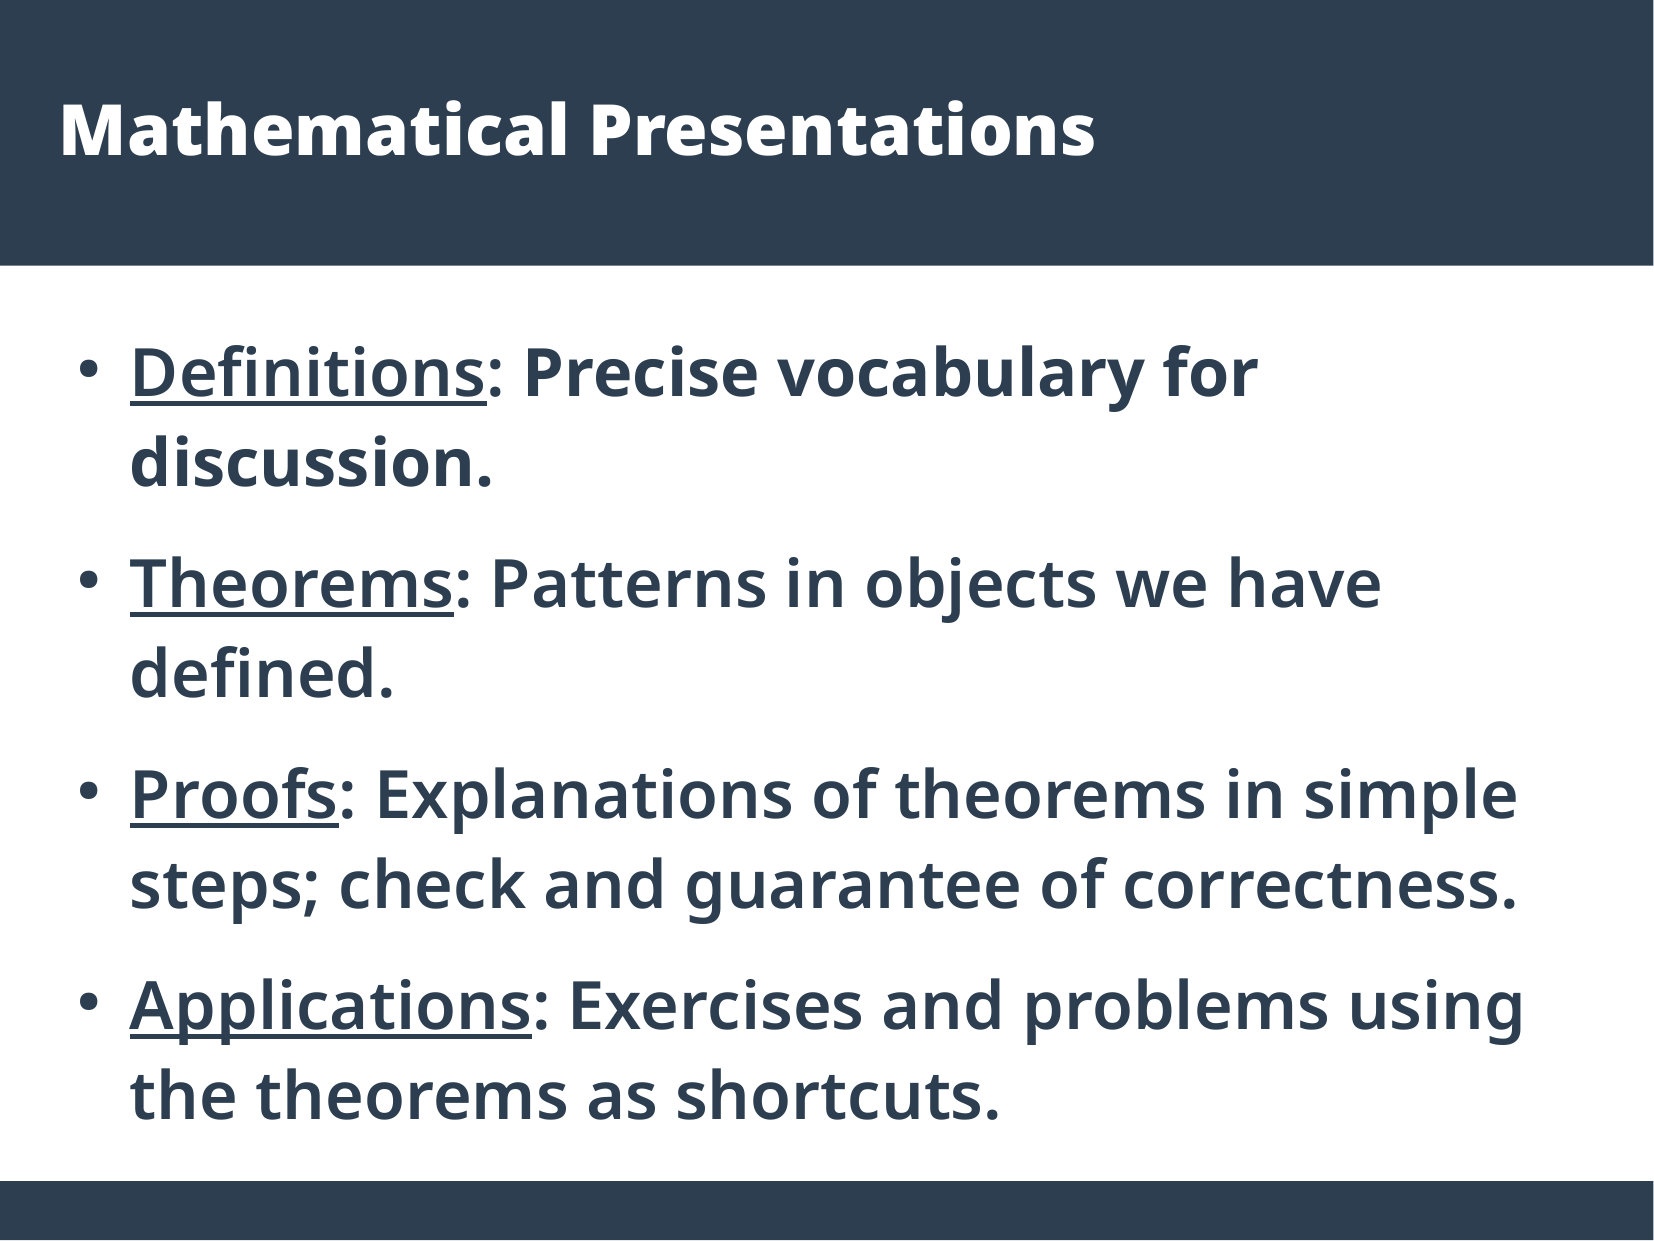

# Mathematical Presentations
Definitions: Precise vocabulary for discussion.
Theorems: Patterns in objects we have defined.
Proofs: Explanations of theorems in simple steps; check and guarantee of correctness.
Applications: Exercises and problems using the theorems as shortcuts.